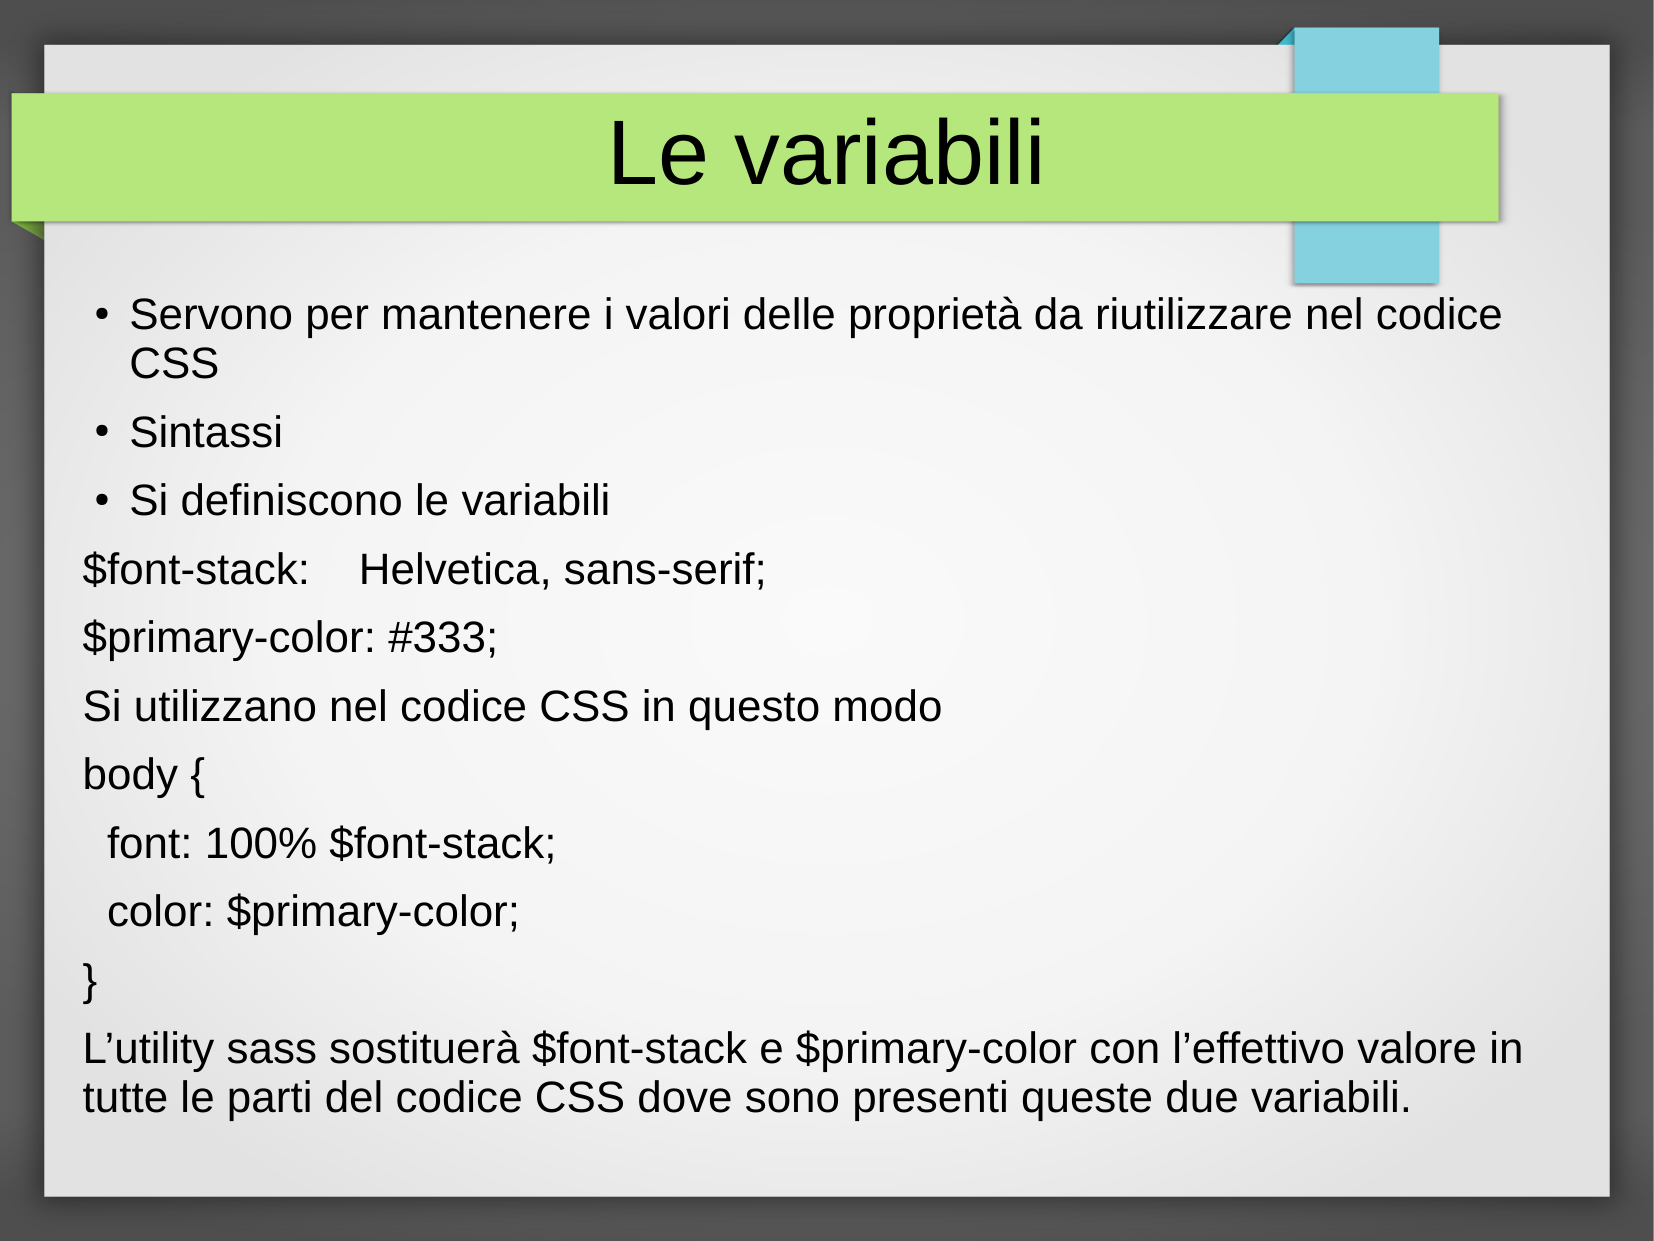

# Le variabili
Servono per mantenere i valori delle proprietà da riutilizzare nel codice CSS
Sintassi
Si definiscono le variabili
$font-stack: Helvetica, sans-serif;
$primary-color: #333;
Si utilizzano nel codice CSS in questo modo
body {
 font: 100% $font-stack;
 color: $primary-color;
}
L’utility sass sostituerà $font-stack e $primary-color con l’effettivo valore in tutte le parti del codice CSS dove sono presenti queste due variabili.